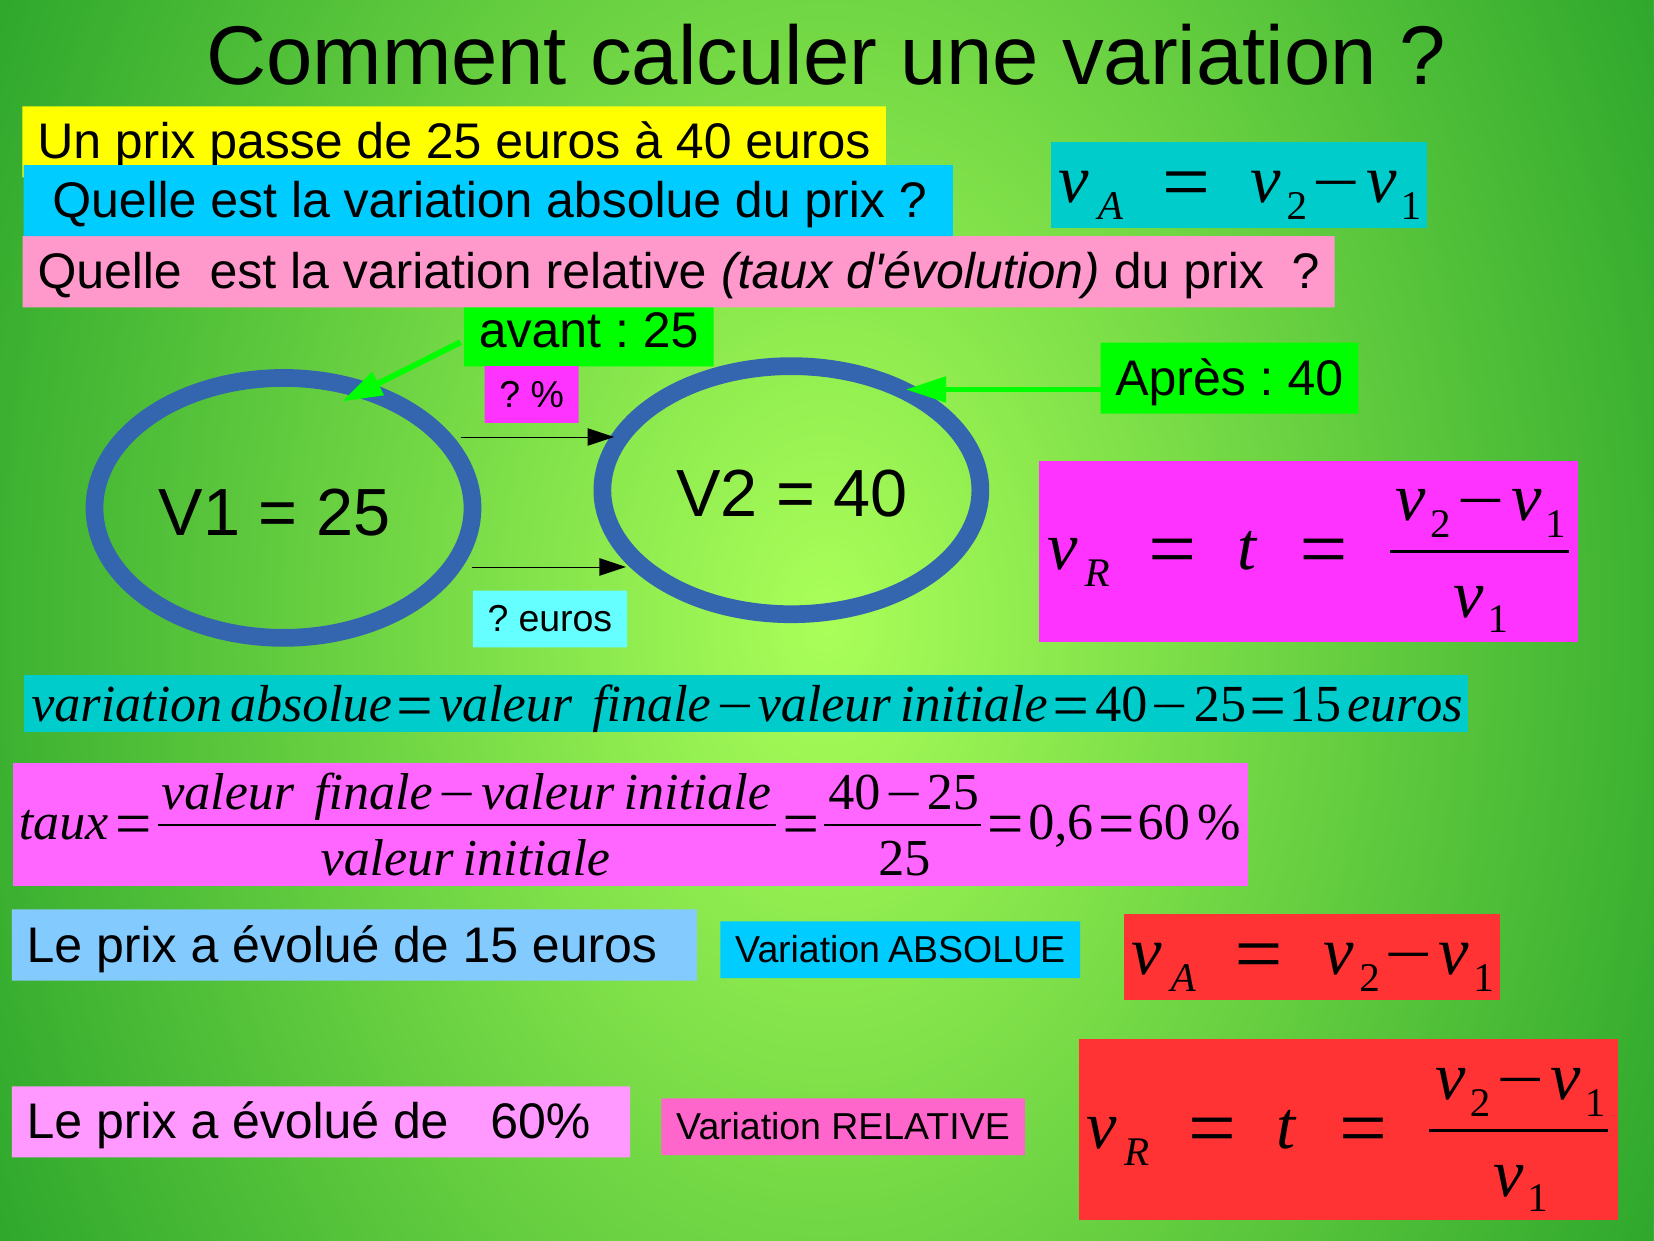

# Comment calculer une variation ?
Un prix passe de 25 euros à 40 euros
 Quelle est la variation absolue du prix ?
Quelle est la variation relative (taux d'évolution) du prix ?
avant : 25
V1 = 25
Après : 40
V2 = 40
? %
? euros
Le prix a évolué de 15 euros
Variation ABSOLUE
Le prix a évolué de 60%
Variation RELATIVE